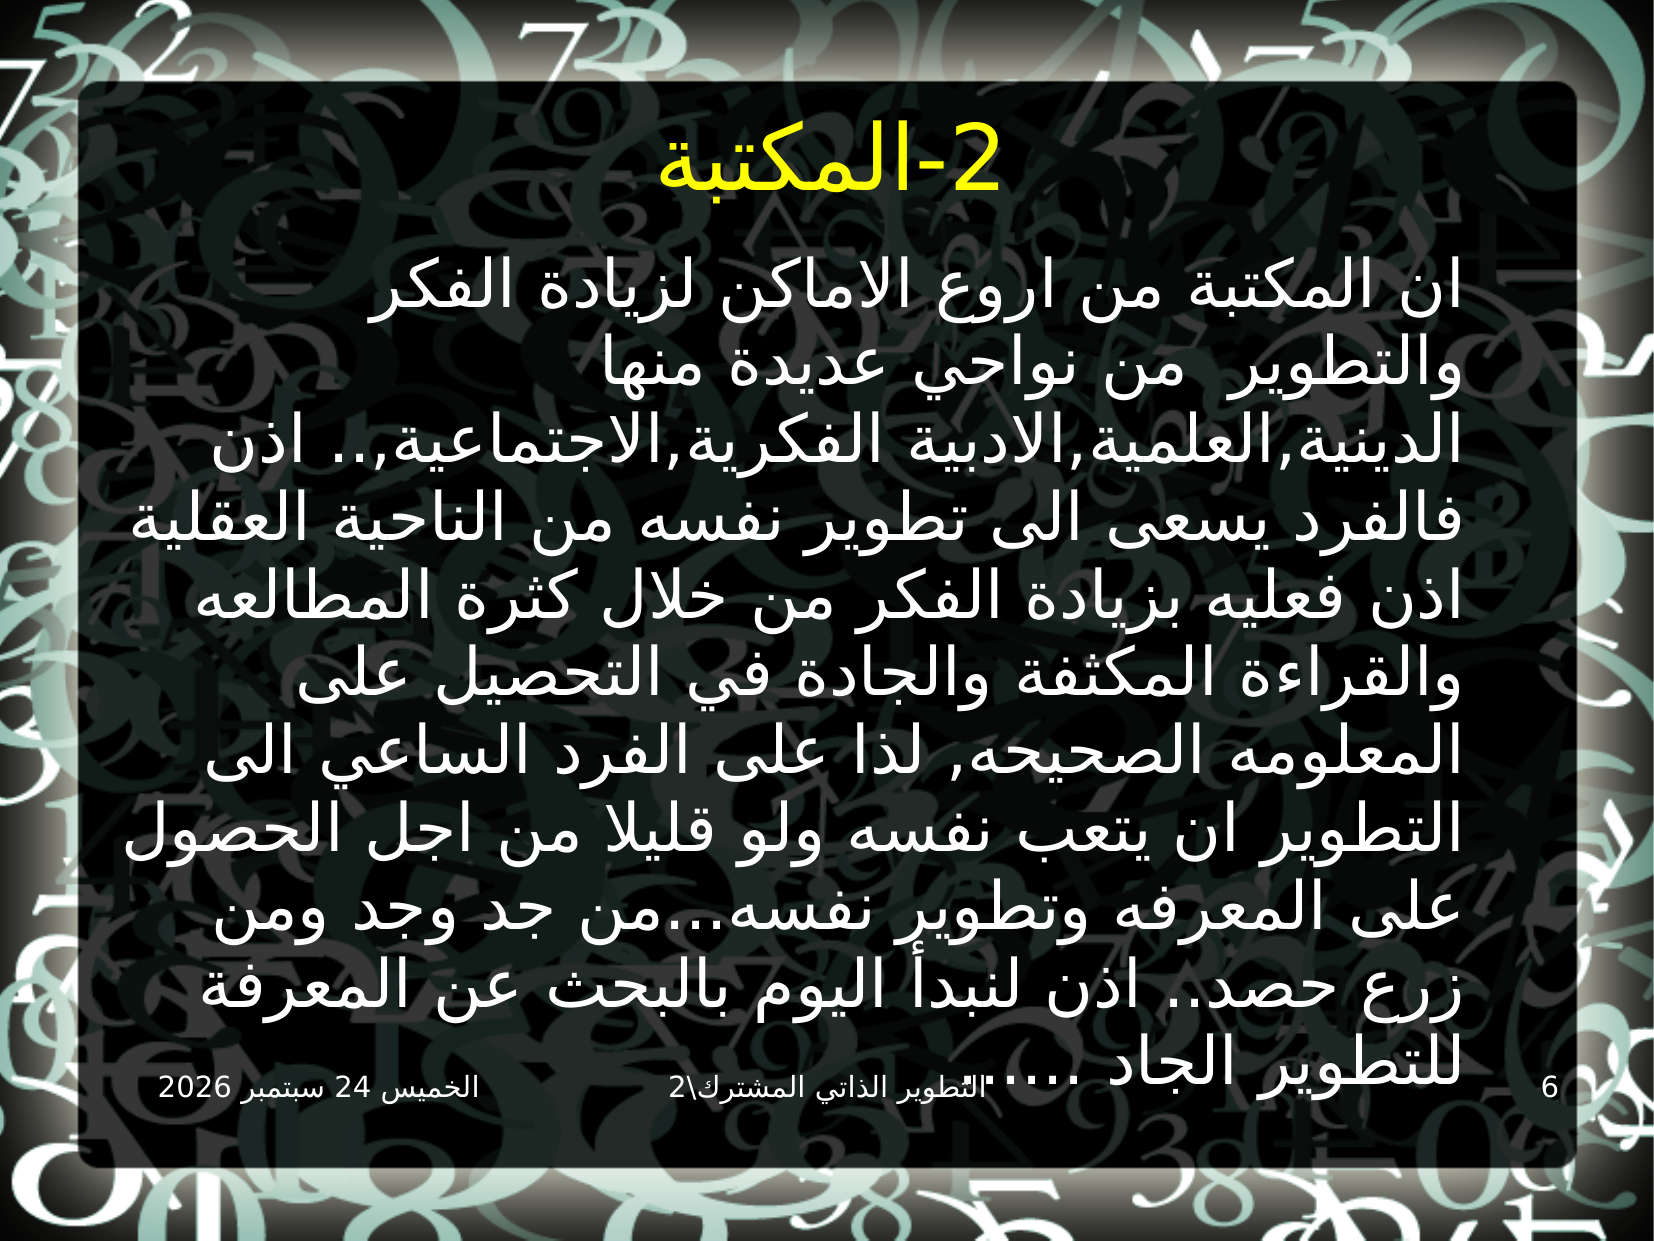

# 2-المكتبة
ان المكتبة من اروع الاماكن لزيادة الفكر والتطوير من نواحي عديدة منها الدينية,العلمية,الادبية الفكرية,الاجتماعية,.. اذن فالفرد يسعى الى تطوير نفسه من الناحية العقلية اذن فعليه بزيادة الفكر من خلال كثرة المطالعه والقراءة المكثفة والجادة في التحصيل على المعلومه الصحيحه, لذا على الفرد الساعي الى التطوير ان يتعب نفسه ولو قليلا من اجل الحصول على المعرفه وتطوير نفسه...من جد وجد ومن زرع حصد.. اذن لنبدأ اليوم بالبحث عن المعرفة للتطوير الجاد ......
التطوير الذاتي المشترك\2
6